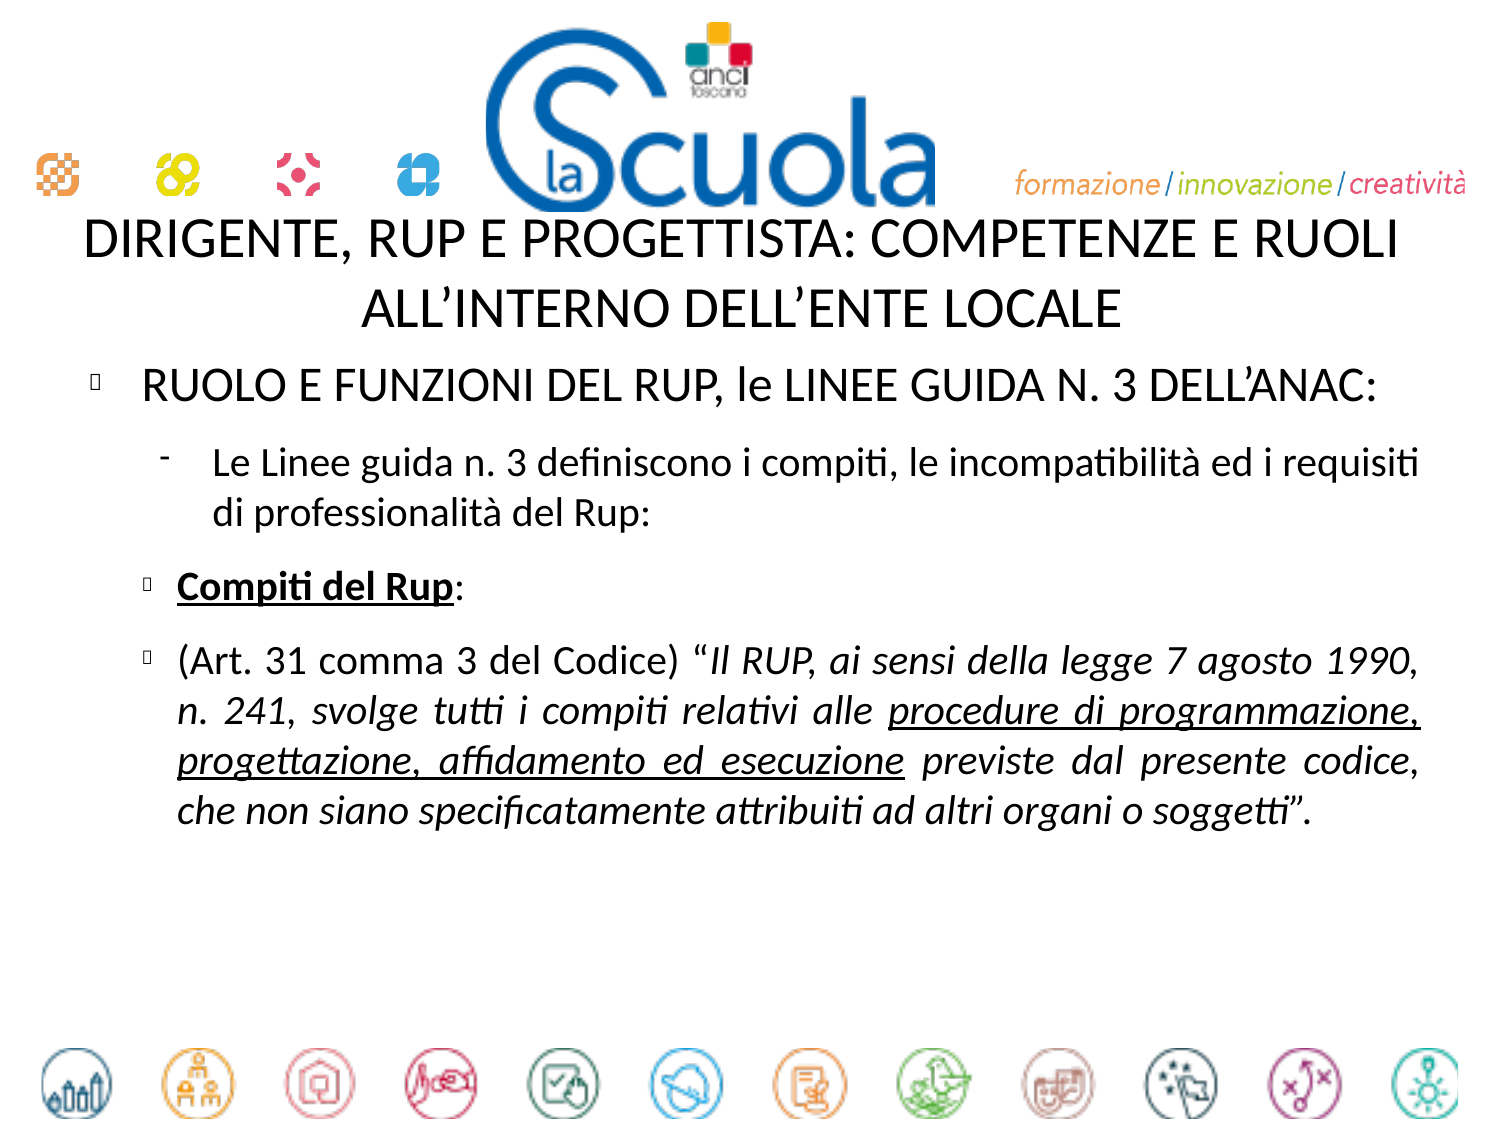

DIRIGENTE, RUP E PROGETTISTA: COMPETENZE E RUOLI ALL’INTERNO DELL’ENTE LOCALE
RUOLO E FUNZIONI DEL RUP, le LINEE GUIDA N. 3 DELL’ANAC:
Le Linee guida n. 3 definiscono i compiti, le incompatibilità ed i requisiti di professionalità del Rup:
Compiti del Rup:
(Art. 31 comma 3 del Codice) “Il RUP, ai sensi della legge 7 agosto 1990, n. 241, svolge tutti i compiti relativi alle procedure di programmazione, progettazione, affidamento ed esecuzione previste dal presente codice, che non siano specificatamente attribuiti ad altri organi o soggetti”.